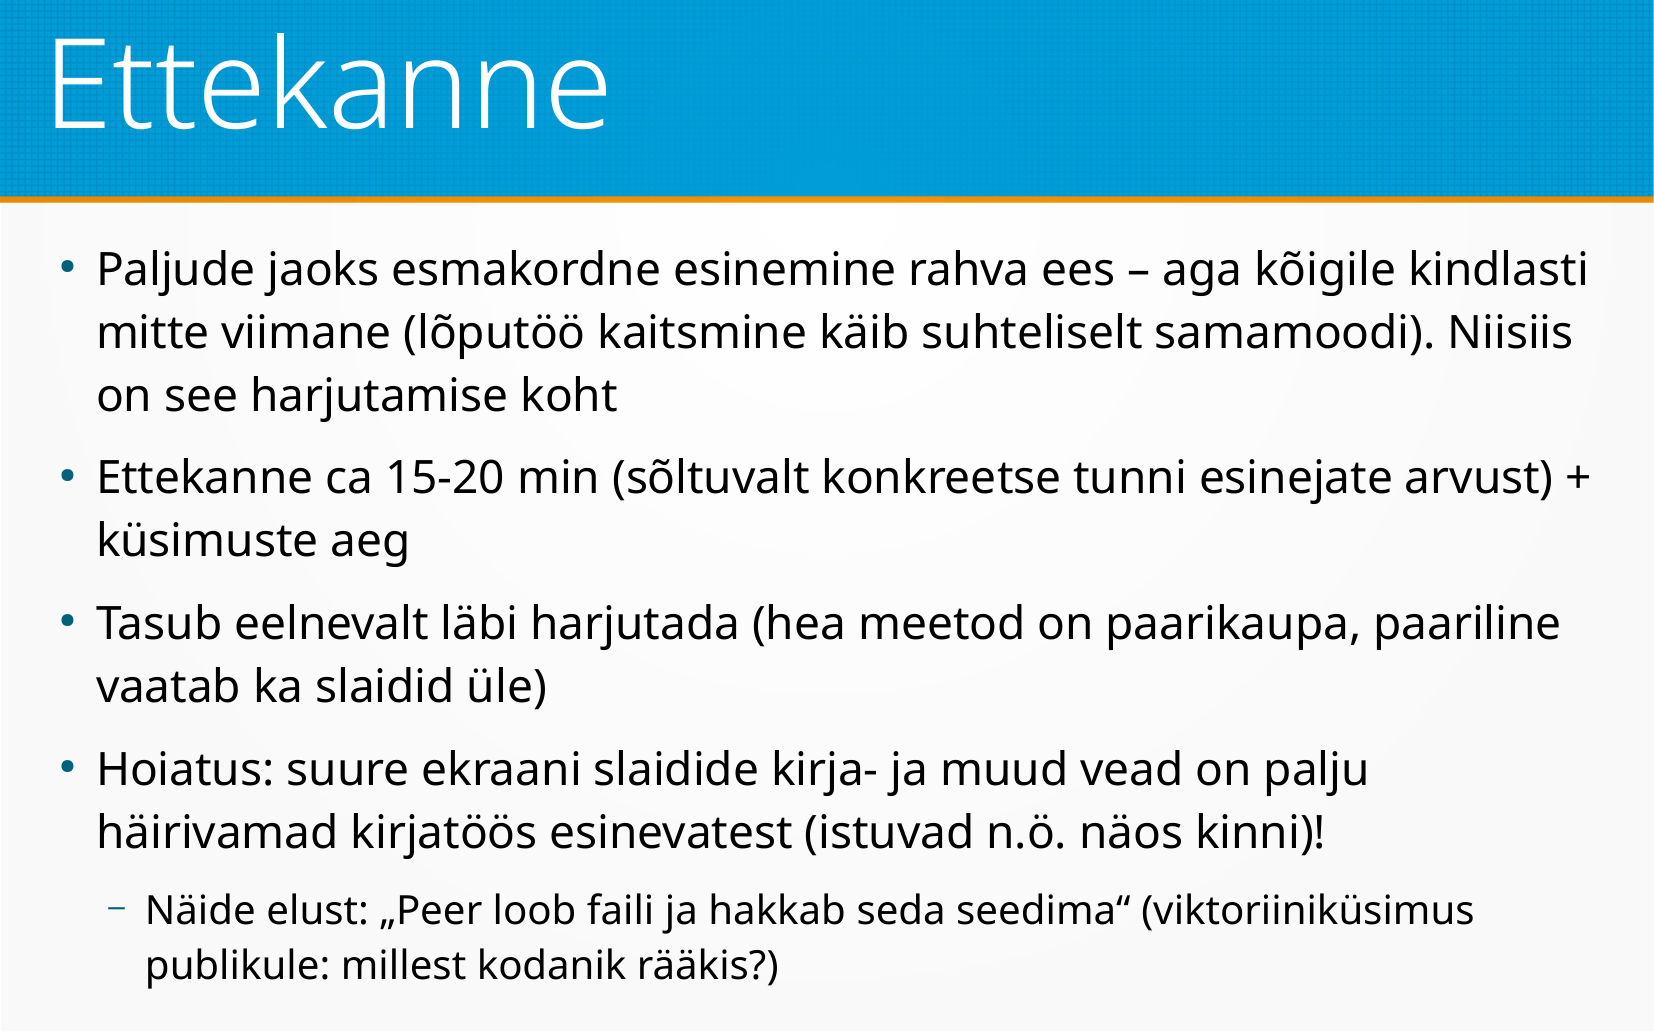

# Ettekanne
Paljude jaoks esmakordne esinemine rahva ees – aga kõigile kindlasti mitte viimane (lõputöö kaitsmine käib suhteliselt samamoodi). Niisiis on see harjutamise koht
Ettekanne ca 15-20 min (sõltuvalt konkreetse tunni esinejate arvust) + küsimuste aeg
Tasub eelnevalt läbi harjutada (hea meetod on paarikaupa, paariline vaatab ka slaidid üle)
Hoiatus: suure ekraani slaidide kirja- ja muud vead on palju häirivamad kirjatöös esinevatest (istuvad n.ö. näos kinni)!
Näide elust: „Peer loob faili ja hakkab seda seedima“ (viktoriiniküsimus publikule: millest kodanik rääkis?)